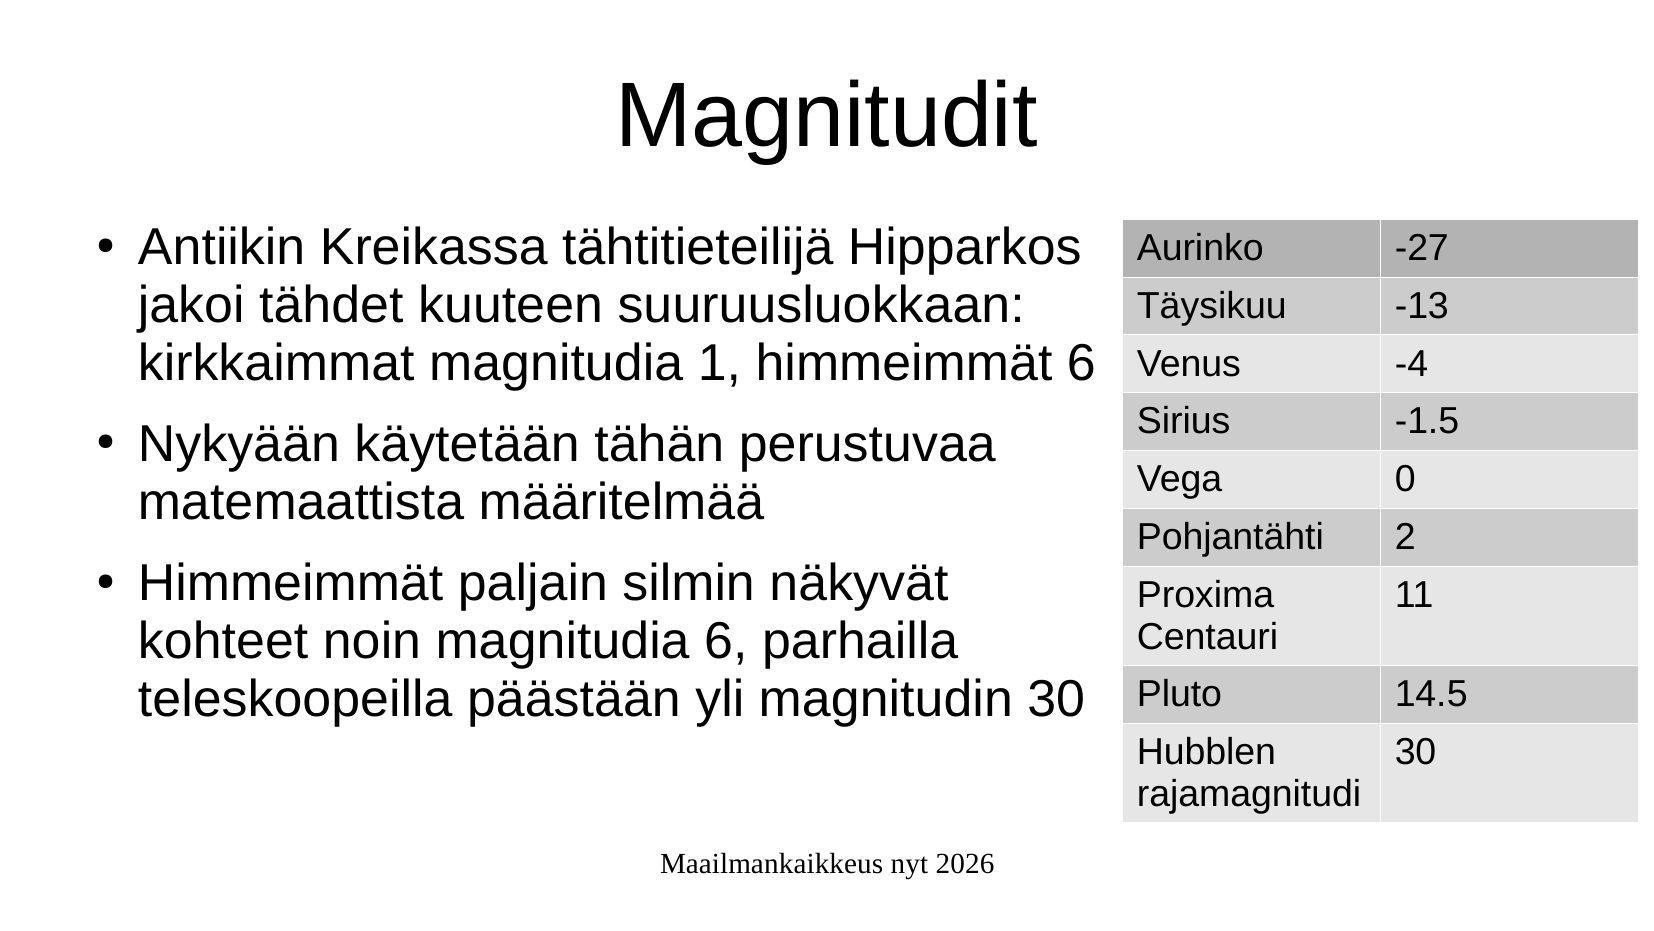

# Magnitudit
Antiikin Kreikassa tähtitieteilijä Hipparkos jakoi tähdet kuuteen suuruusluokkaan: kirkkaimmat magnitudia 1, himmeimmät 6
Nykyään käytetään tähän perustuvaa matemaattista määritelmää
Himmeimmät paljain silmin näkyvät kohteet noin magnitudia 6, parhailla teleskoopeilla päästään yli magnitudin 30
| Aurinko | -27 |
| --- | --- |
| Täysikuu | -13 |
| Venus | -4 |
| Sirius | -1.5 |
| Vega | 0 |
| Pohjantähti | 2 |
| Proxima Centauri | 11 |
| Pluto | 14.5 |
| Hubblen rajamagnitudi | 30 |